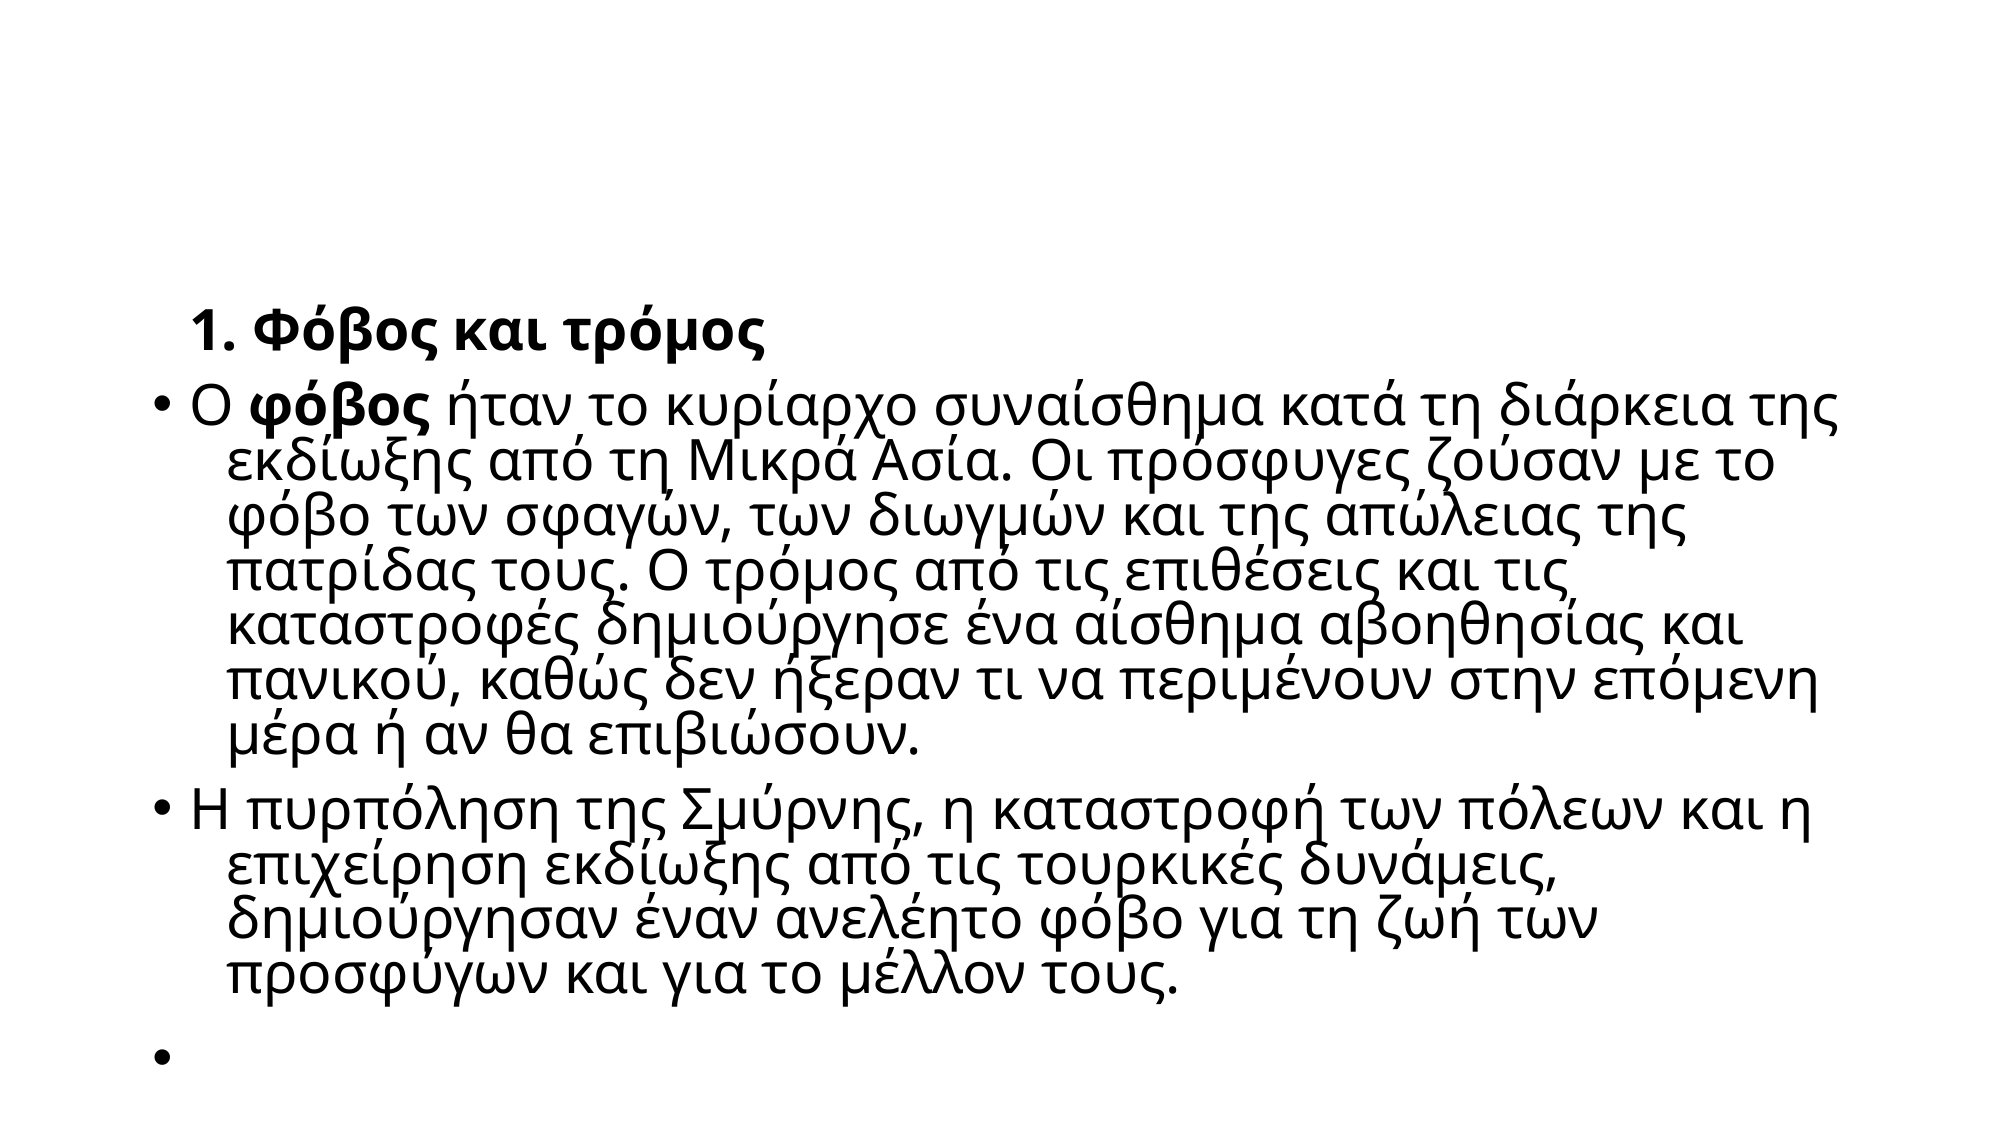

#
1. Φόβος και τρόμος
Ο φόβος ήταν το κυρίαρχο συναίσθημα κατά τη διάρκεια της εκδίωξης από τη Μικρά Ασία. Οι πρόσφυγες ζούσαν με το φόβο των σφαγών, των διωγμών και της απώλειας της πατρίδας τους. Ο τρόμος από τις επιθέσεις και τις καταστροφές δημιούργησε ένα αίσθημα αβοηθησίας και πανικού, καθώς δεν ήξεραν τι να περιμένουν στην επόμενη μέρα ή αν θα επιβιώσουν.
Η πυρπόληση της Σμύρνης, η καταστροφή των πόλεων και η επιχείρηση εκδίωξης από τις τουρκικές δυνάμεις, δημιούργησαν έναν ανελέητο φόβο για τη ζωή των προσφύγων και για το μέλλον τους.